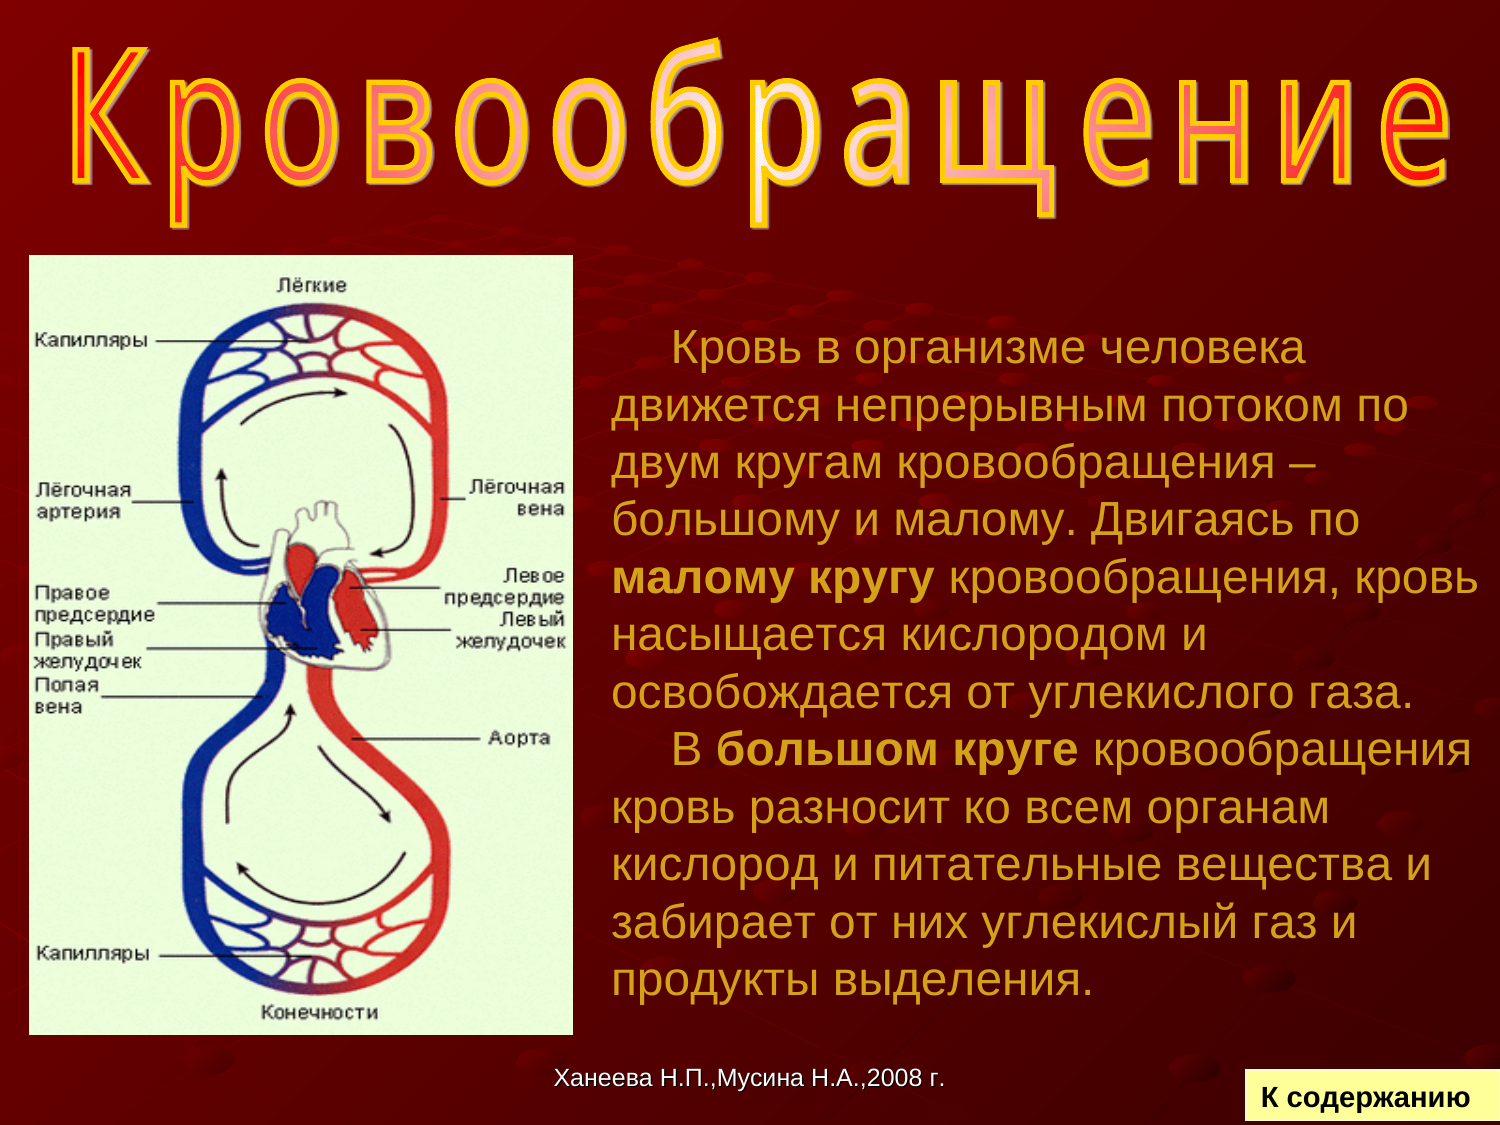

Кровообращение
Кровь в организме человека движется непрерывным потоком по двум кругам кровообращения – большому и малому. Двигаясь по малому кругу кровообращения, кровь насыщается кислородом и освобождается от углекислого газа.
В большом круге кровообращения кровь разносит ко всем органам кислород и питательные вещества и забирает от них углекислый газ и продукты выделения.
Ханеева Н.П.,Мусина Н.А.,2008 г.
К содержанию